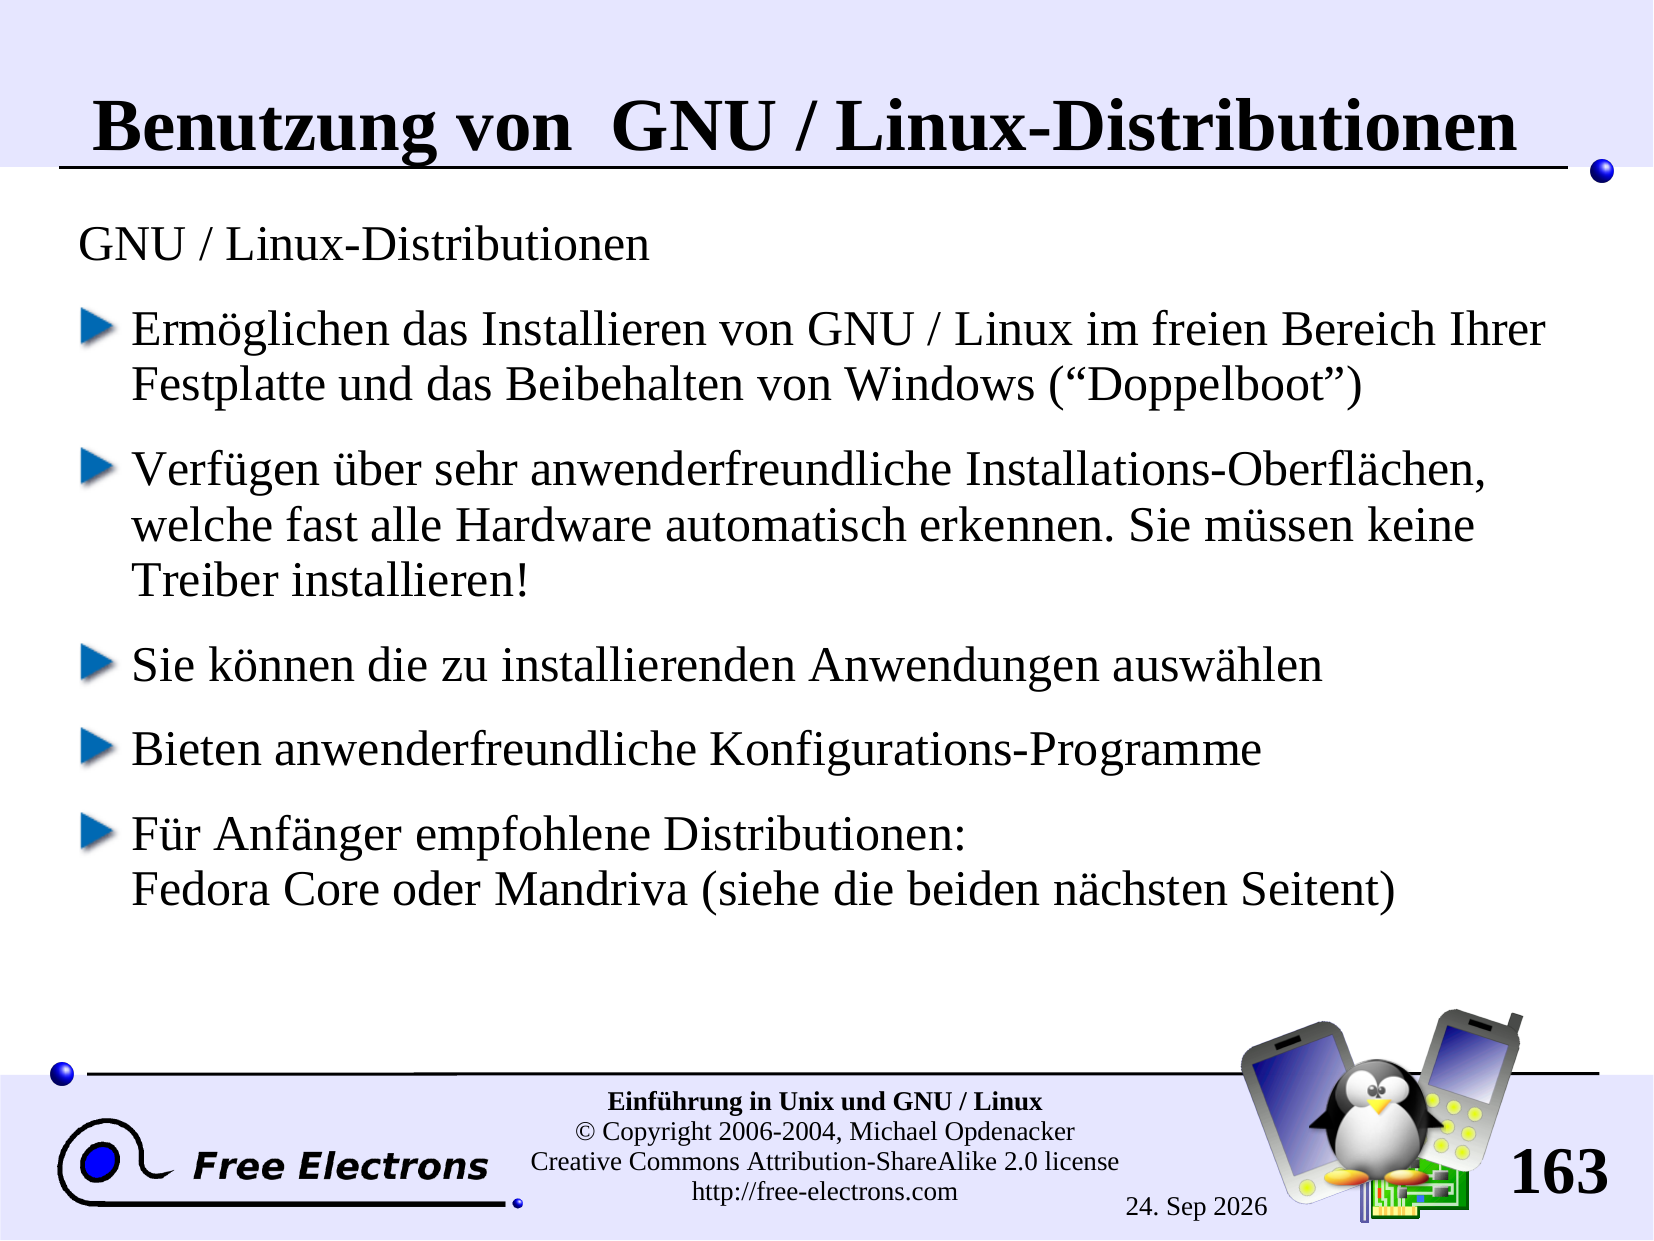

# Benutzung von GNU / Linux-Distributionen
GNU / Linux-Distributionen
Ermöglichen das Installieren von GNU / Linux im freien Bereich Ihrer Festplatte und das Beibehalten von Windows (“Doppelboot”)
Verfügen über sehr anwenderfreundliche Installations-Oberflächen, welche fast alle Hardware automatisch erkennen. Sie müssen keine Treiber installieren!
Sie können die zu installierenden Anwendungen auswählen
Bieten anwenderfreundliche Konfigurations-Programme
Für Anfänger empfohlene Distributionen:
Fedora Core oder Mandriva (siehe die beiden nächsten Seitent)